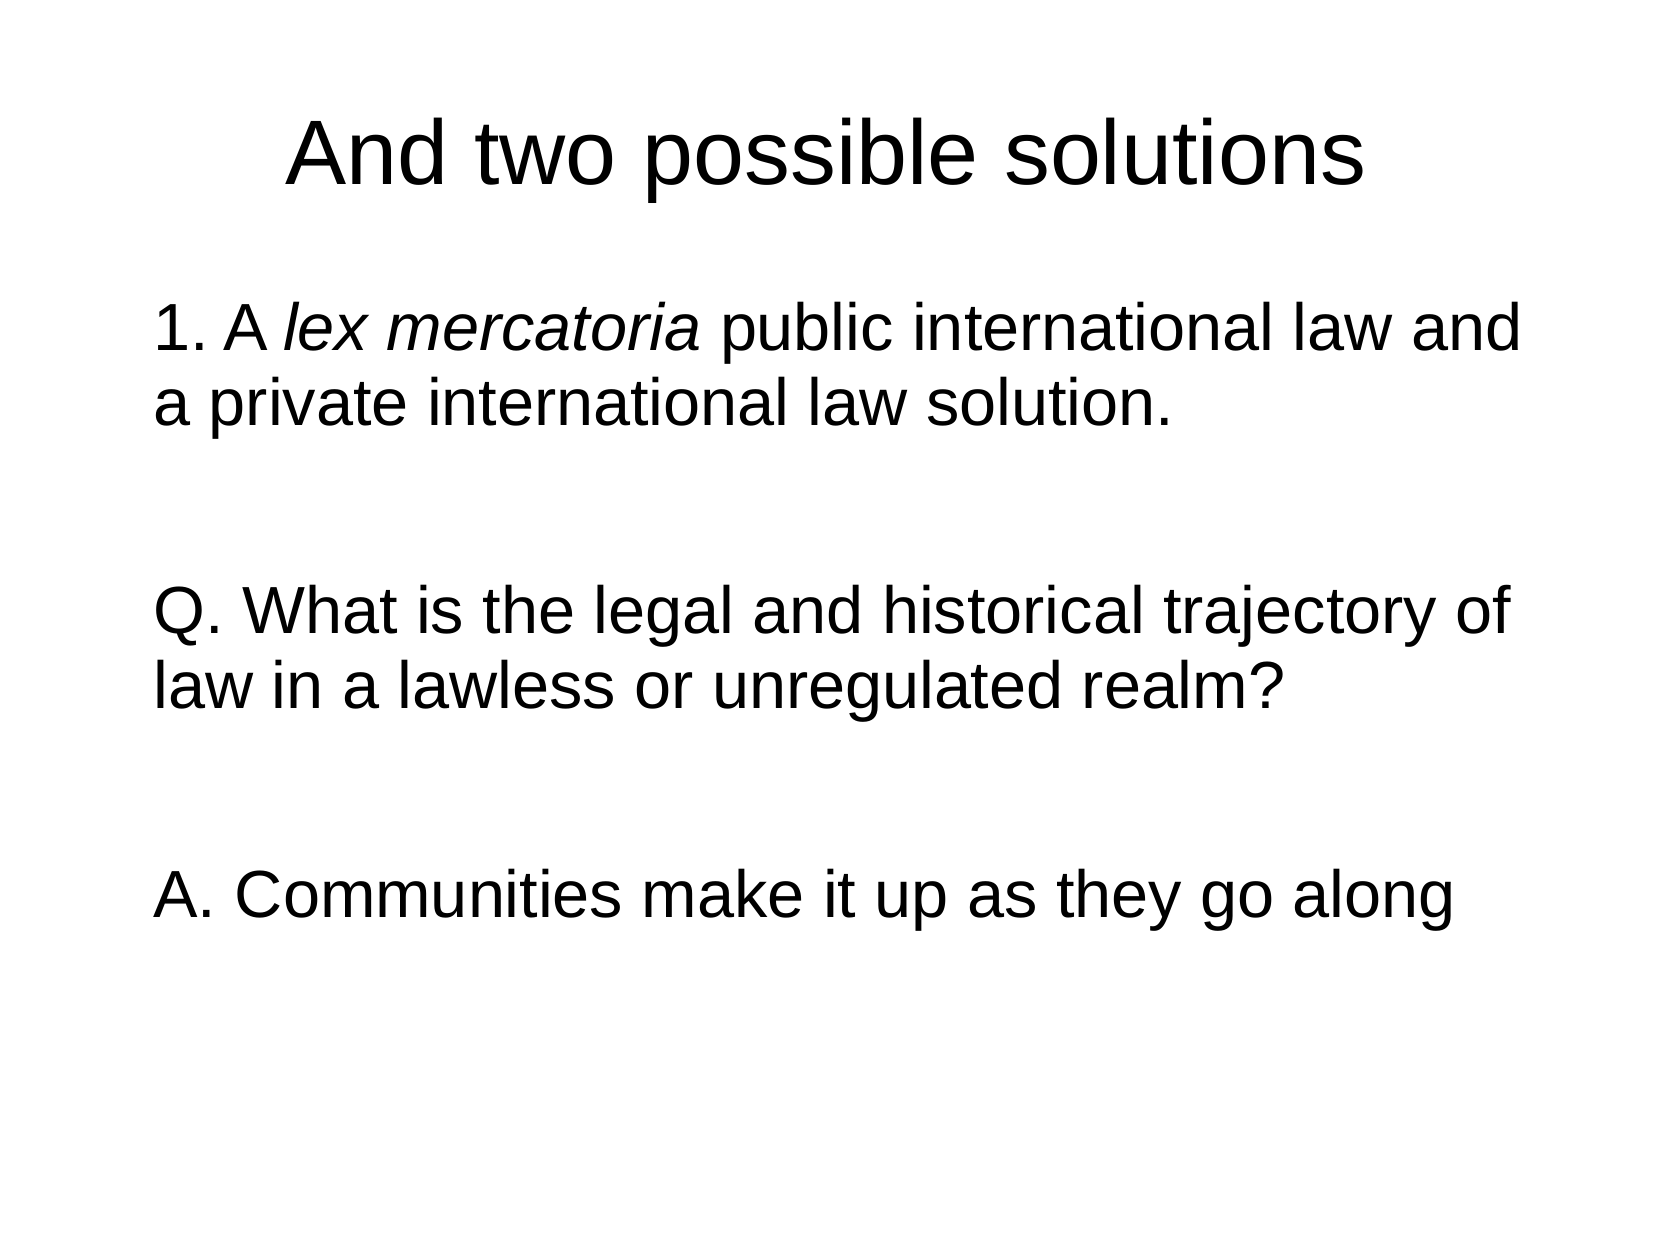

# And two possible solutions
1. A lex mercatoria public international law and a private international law solution.
Q. What is the legal and historical trajectory of law in a lawless or unregulated realm?
A. Communities make it up as they go along